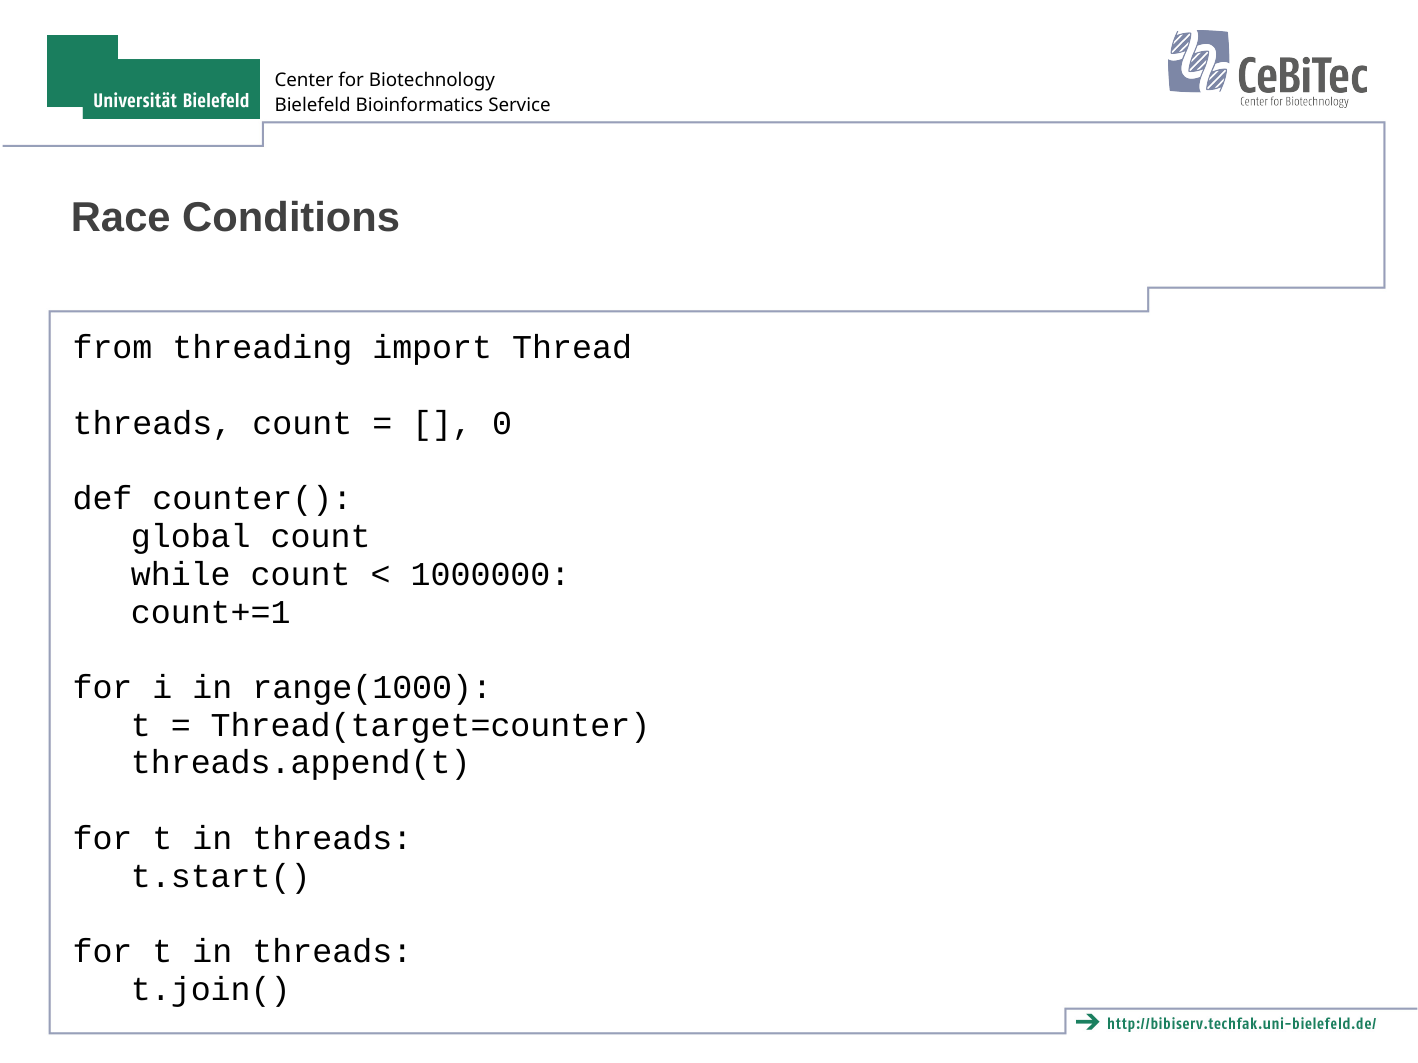

# Race Conditions
from threading import Thread
threads, count = [], 0
def counter():
	global count
	while count < 1000000:
	count+=1
for i in range(1000):
	t = Thread(target=counter)
	threads.append(t)
for t in threads:
	t.start()
for t in threads:
	t.join()